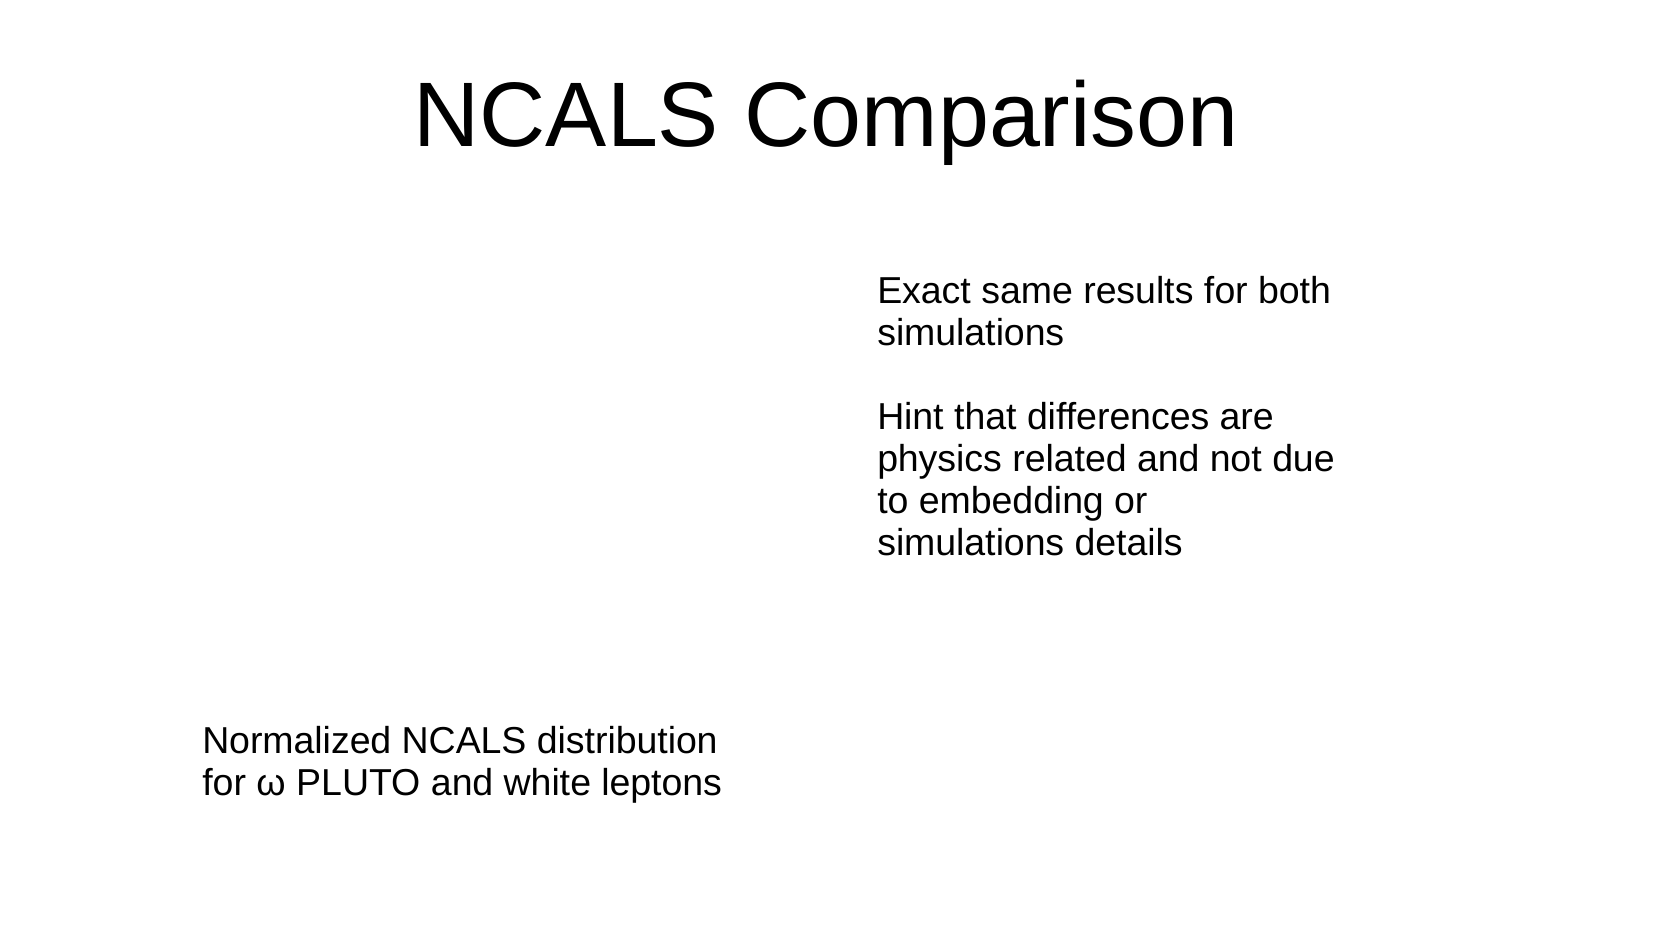

# NCALS Comparison
Exact same results for both simulations
Hint that differences are physics related and not due to embedding or simulations details
Normalized NCALS distribution for ω PLUTO and white leptons